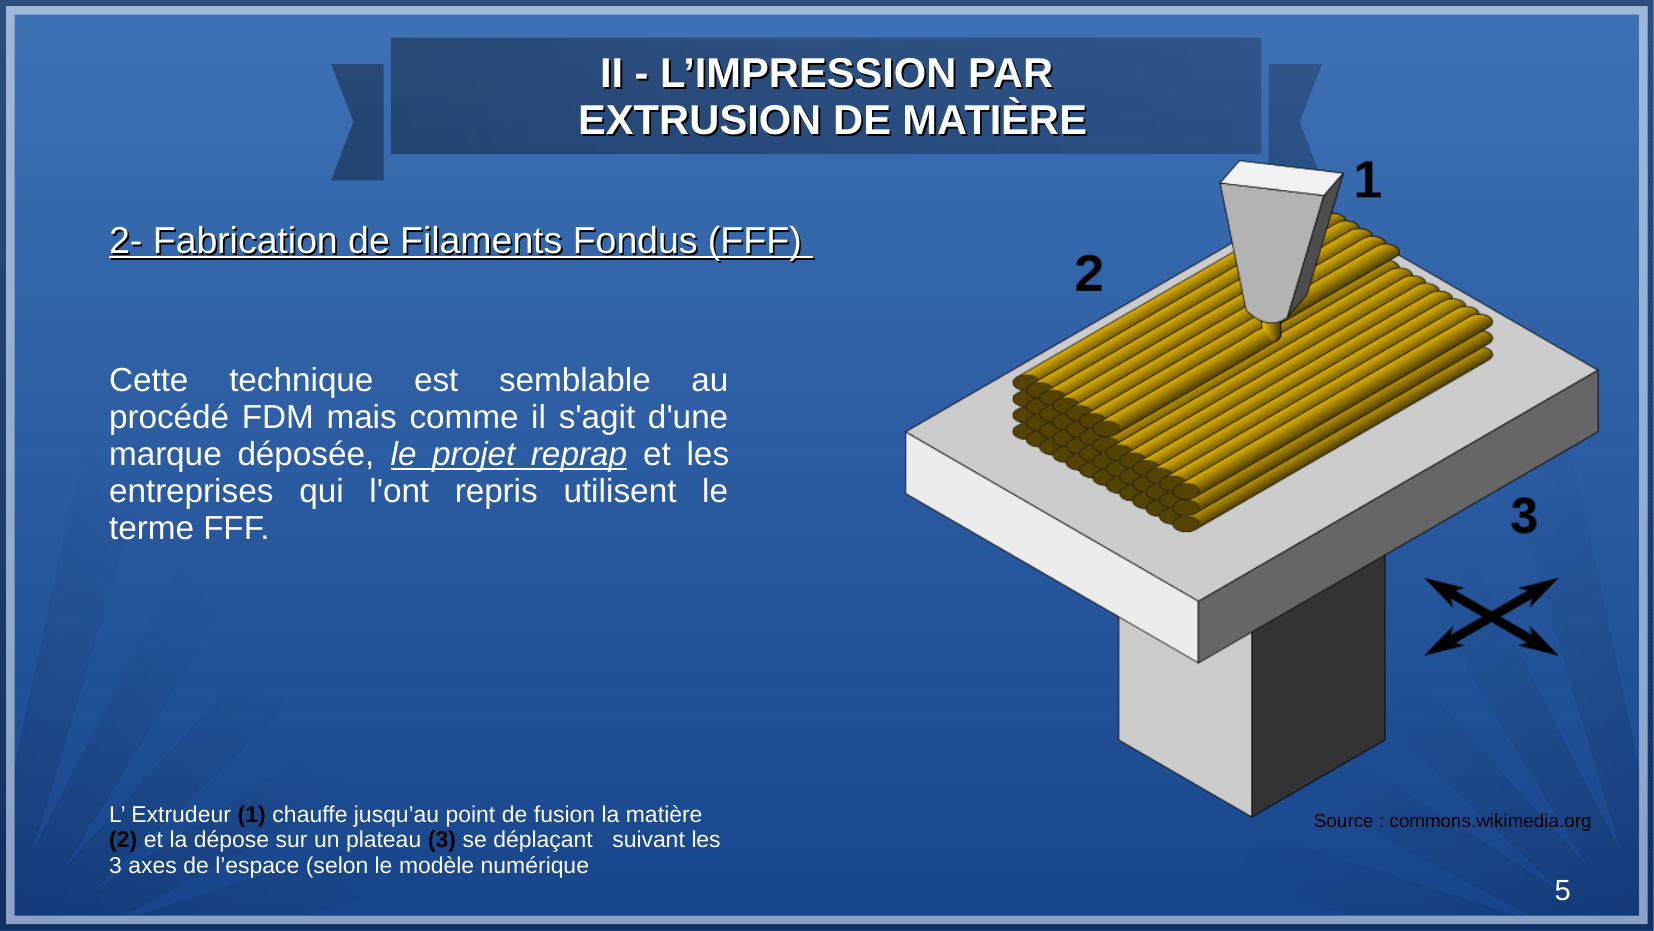

# II - L’IMPRESSION PAR EXTRUSION DE MATIÈRE
2- Fabrication de Filaments Fondus (FFF)
Cette technique est semblable au procédé FDM mais comme il s'agit d'une marque déposée, le projet reprap et les entreprises qui l'ont repris utilisent le terme FFF.
L’ Extrudeur (1) chauffe jusqu’au point de fusion la matière (2) et la dépose sur un plateau (3) se déplaçant suivant les 3 axes de l’espace (selon le modèle numérique
Source : commons.wikimedia.org
5